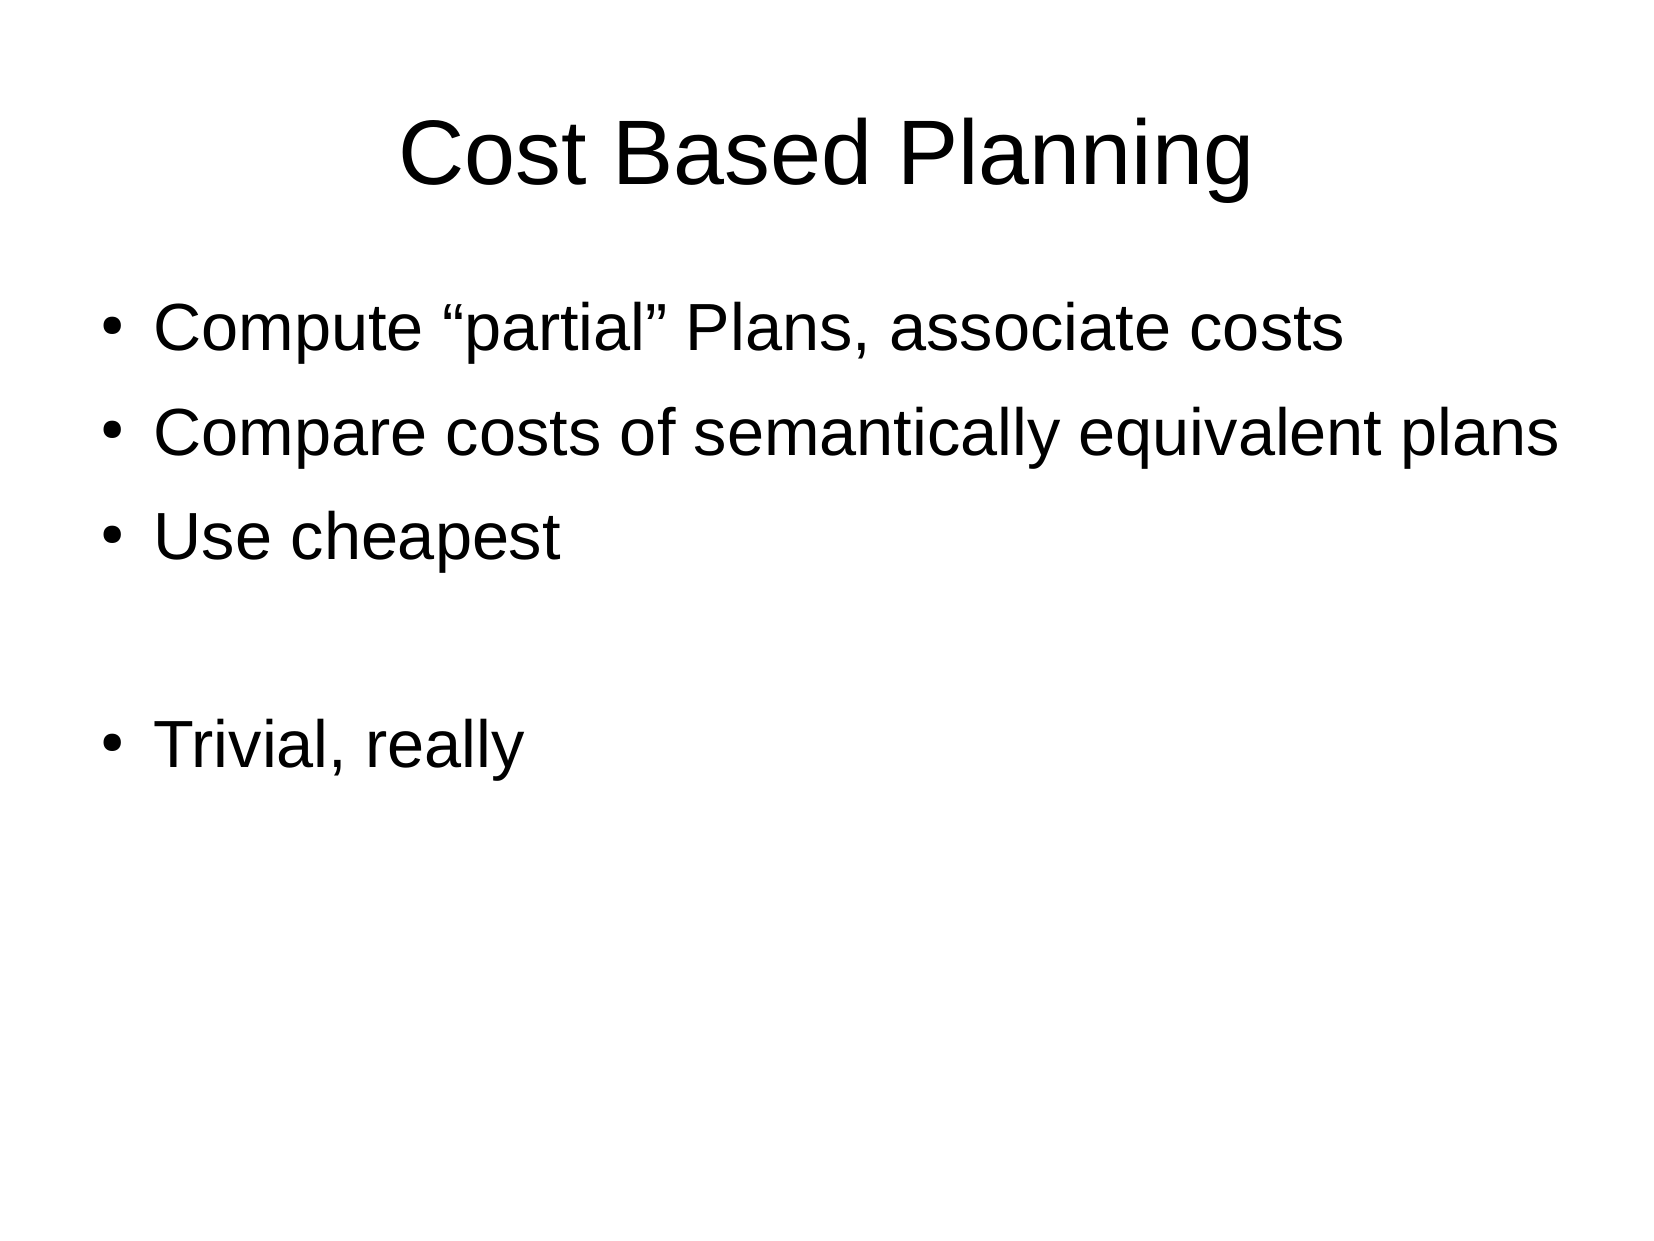

# Cost Based Planning
Compute “partial” Plans, associate costs
Compare costs of semantically equivalent plans
Use cheapest
Trivial, really